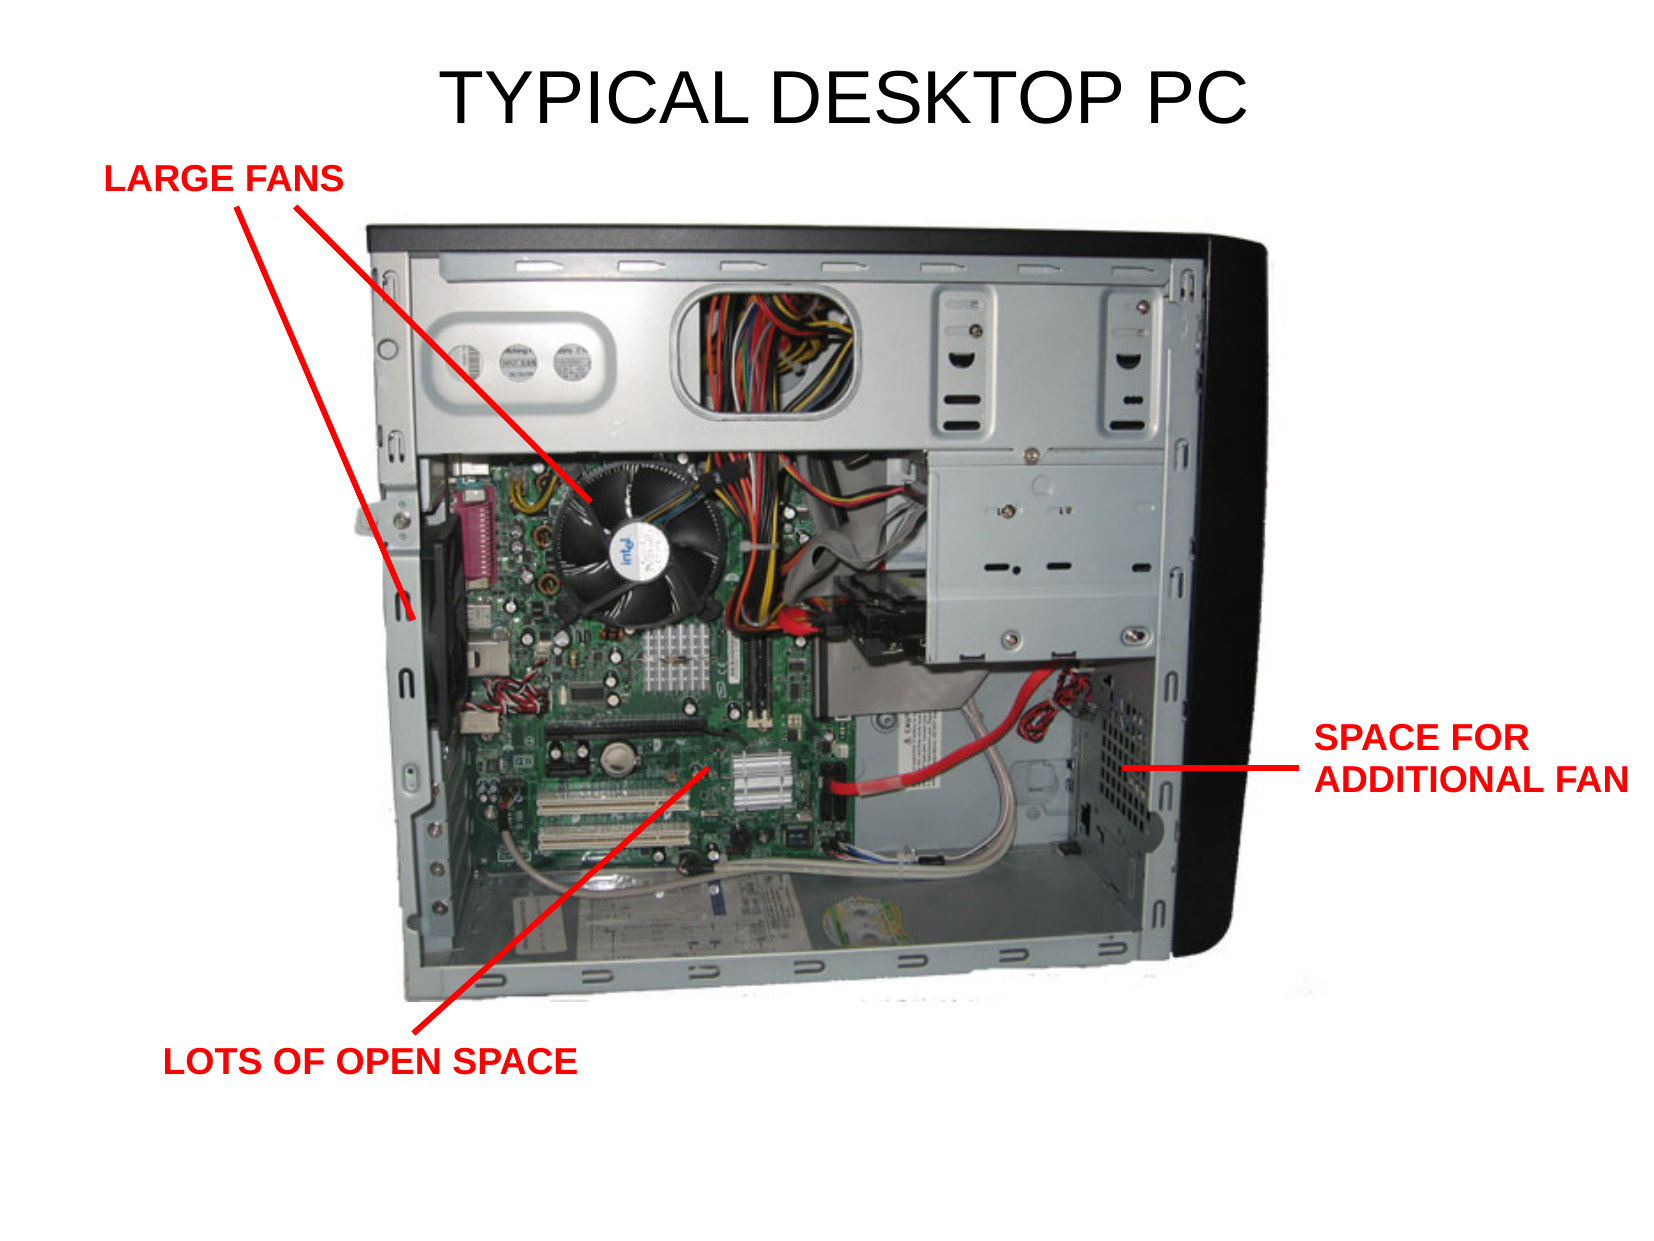

TYPICAL DESKTOP PC
LARGE FANS
SPACE FOR ADDITIONAL FAN
LOTS OF OPEN SPACE